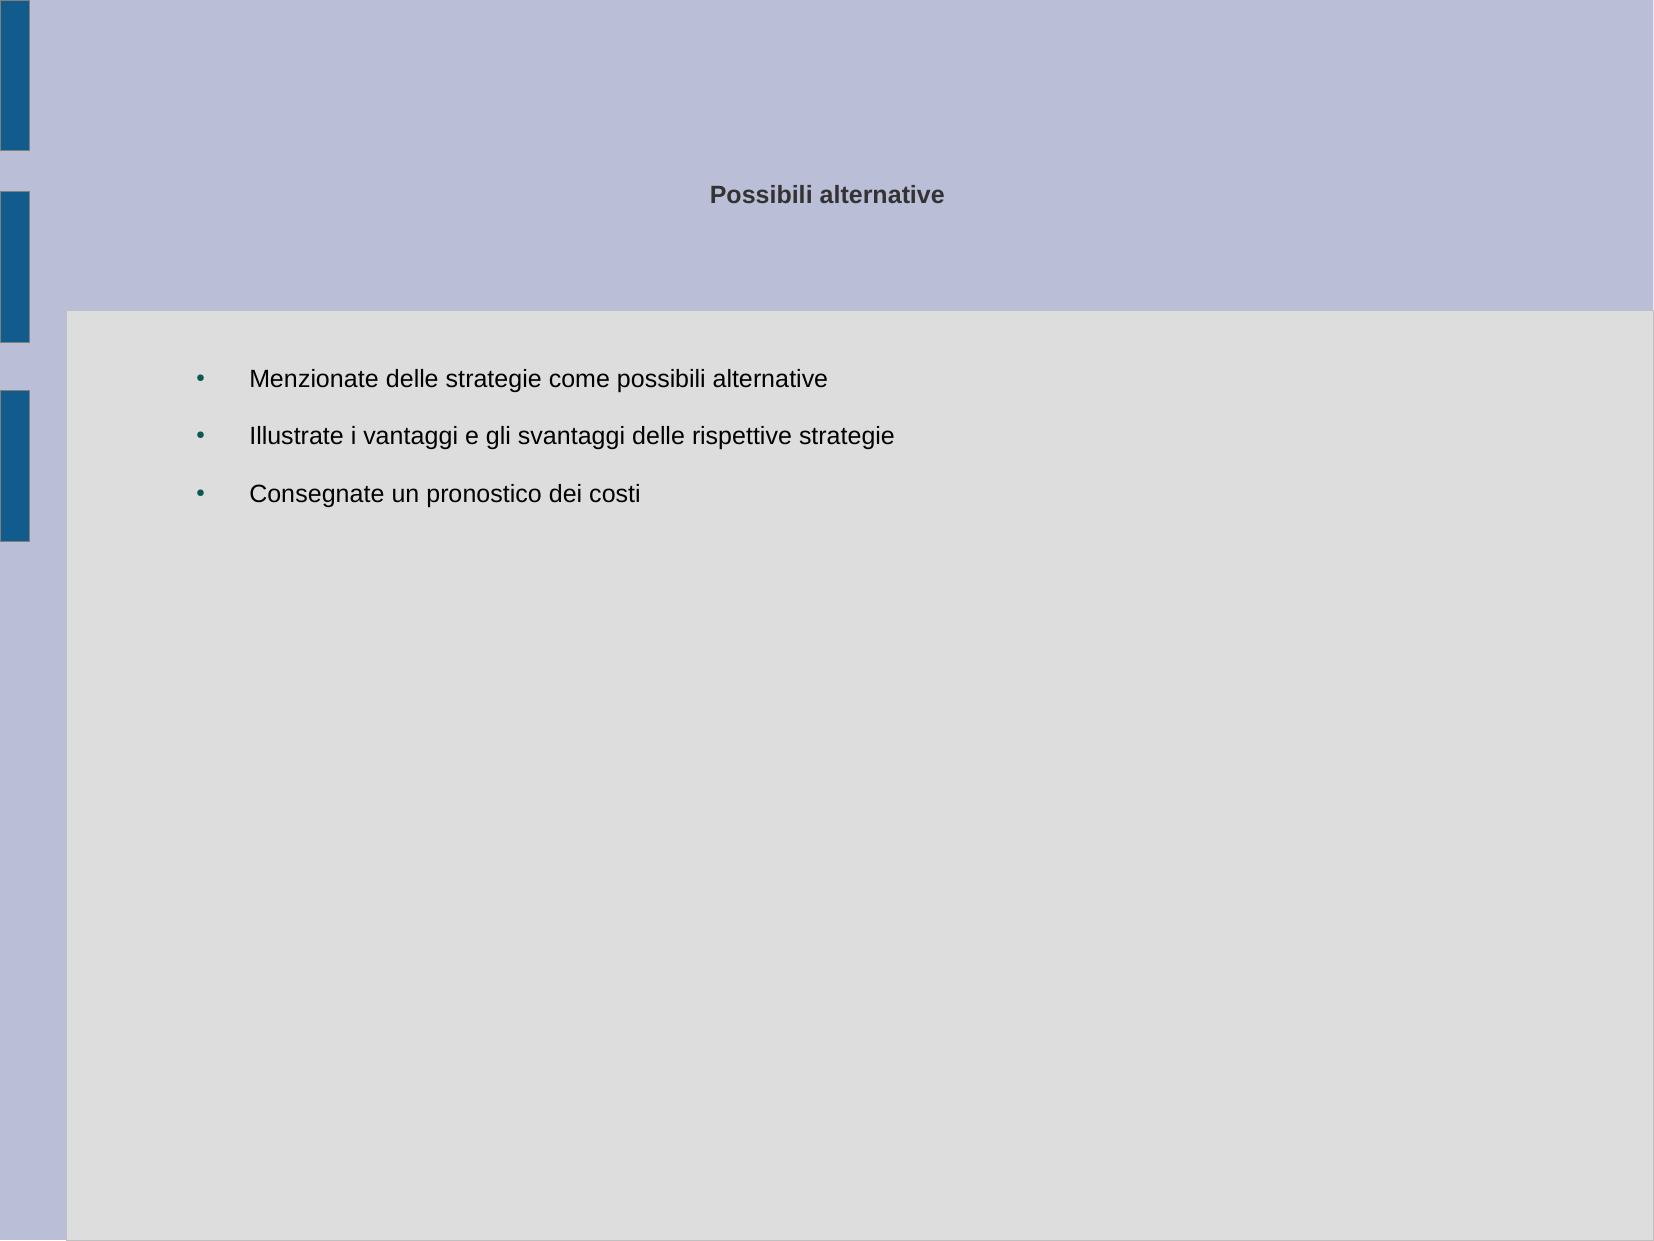

# Possibili alternative
Menzionate delle strategie come possibili alternative
Illustrate i vantaggi e gli svantaggi delle rispettive strategie
Consegnate un pronostico dei costi